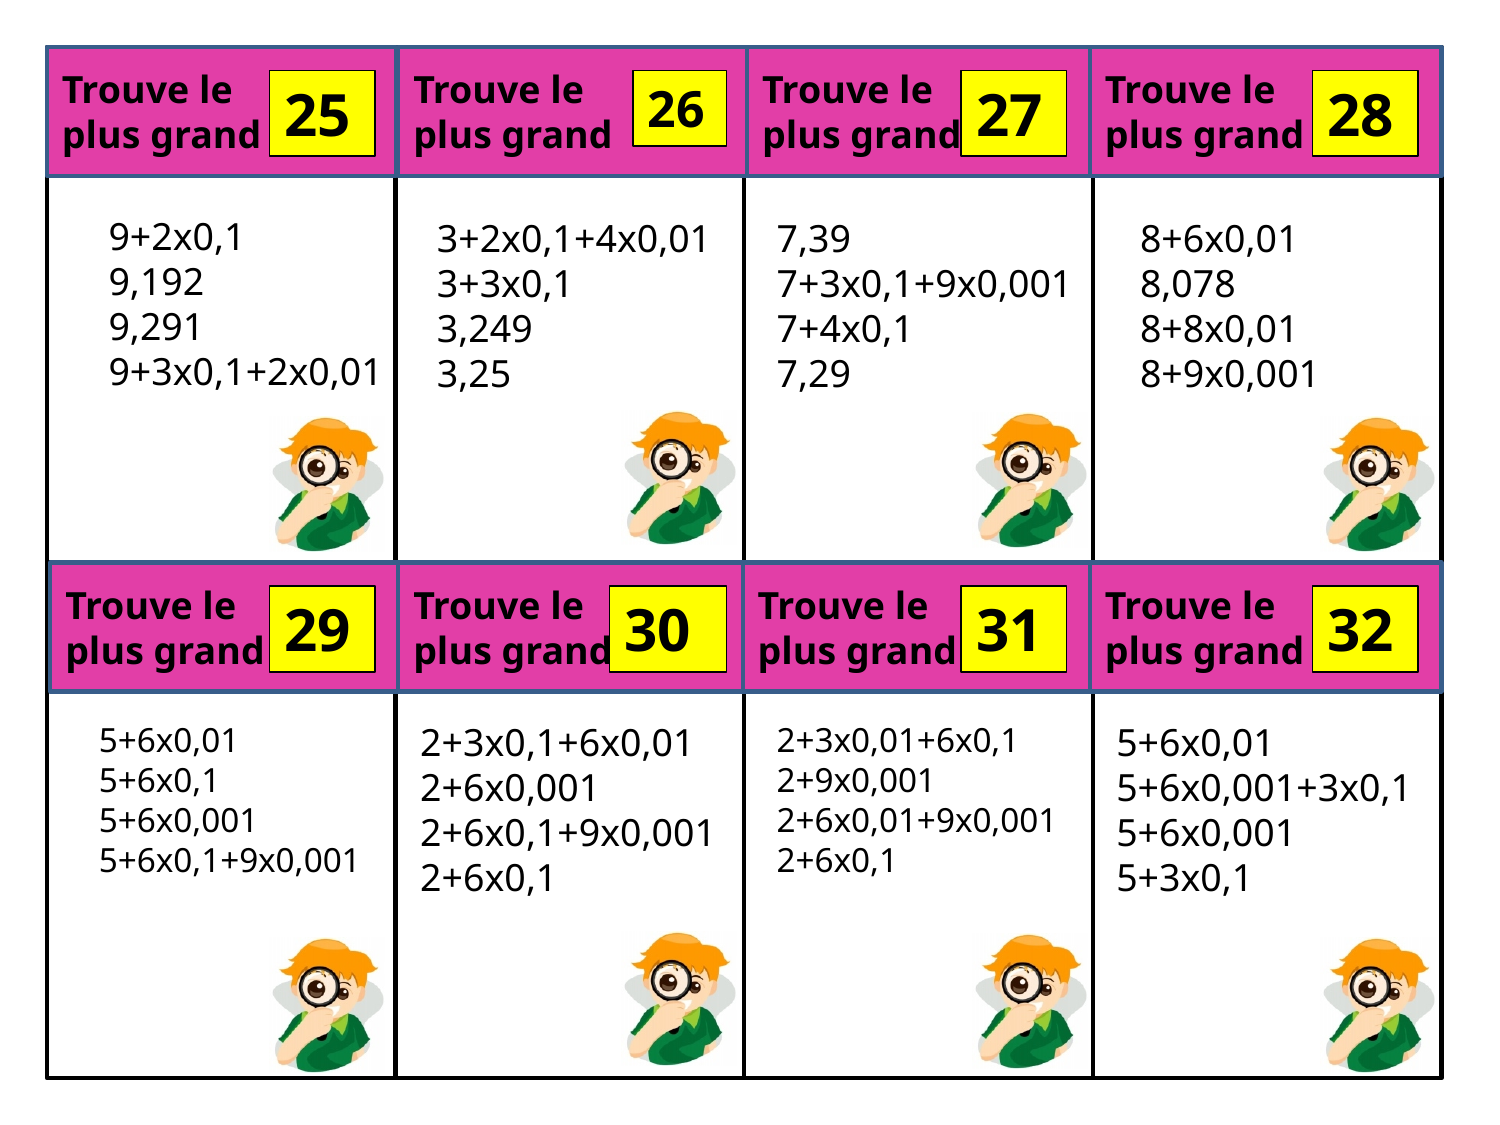

Trouve le
plus grand
Trouve le
plus grand
Trouve le
plus grand
Trouve le
plus grand
25
26
27
28
29
30
31
32
9+2x0,1
9,192
9,291
9+3x0,1+2x0,01
3+2x0,1+4x0,01
3+3x0,1
3,249
3,25
7,39
7+3x0,1+9x0,001
7+4x0,1
7,29
8+6x0,01
8,078
8+8x0,01
8+9x0,001
5+6x0,01
5+6x0,1
5+6x0,001
5+6x0,1+9x0,001
2+3x0,1+6x0,01
2+6x0,001
2+6x0,1+9x0,001
2+6x0,1
2+3x0,01+6x0,1
2+9x0,001
2+6x0,01+9x0,001
2+6x0,1
5+6x0,01
5+6x0,001+3x0,1
5+6x0,001
5+3x0,1
Trouve le
plus grand
Trouve le
plus grand
Trouve le
plus grand
Trouve le
plus grand